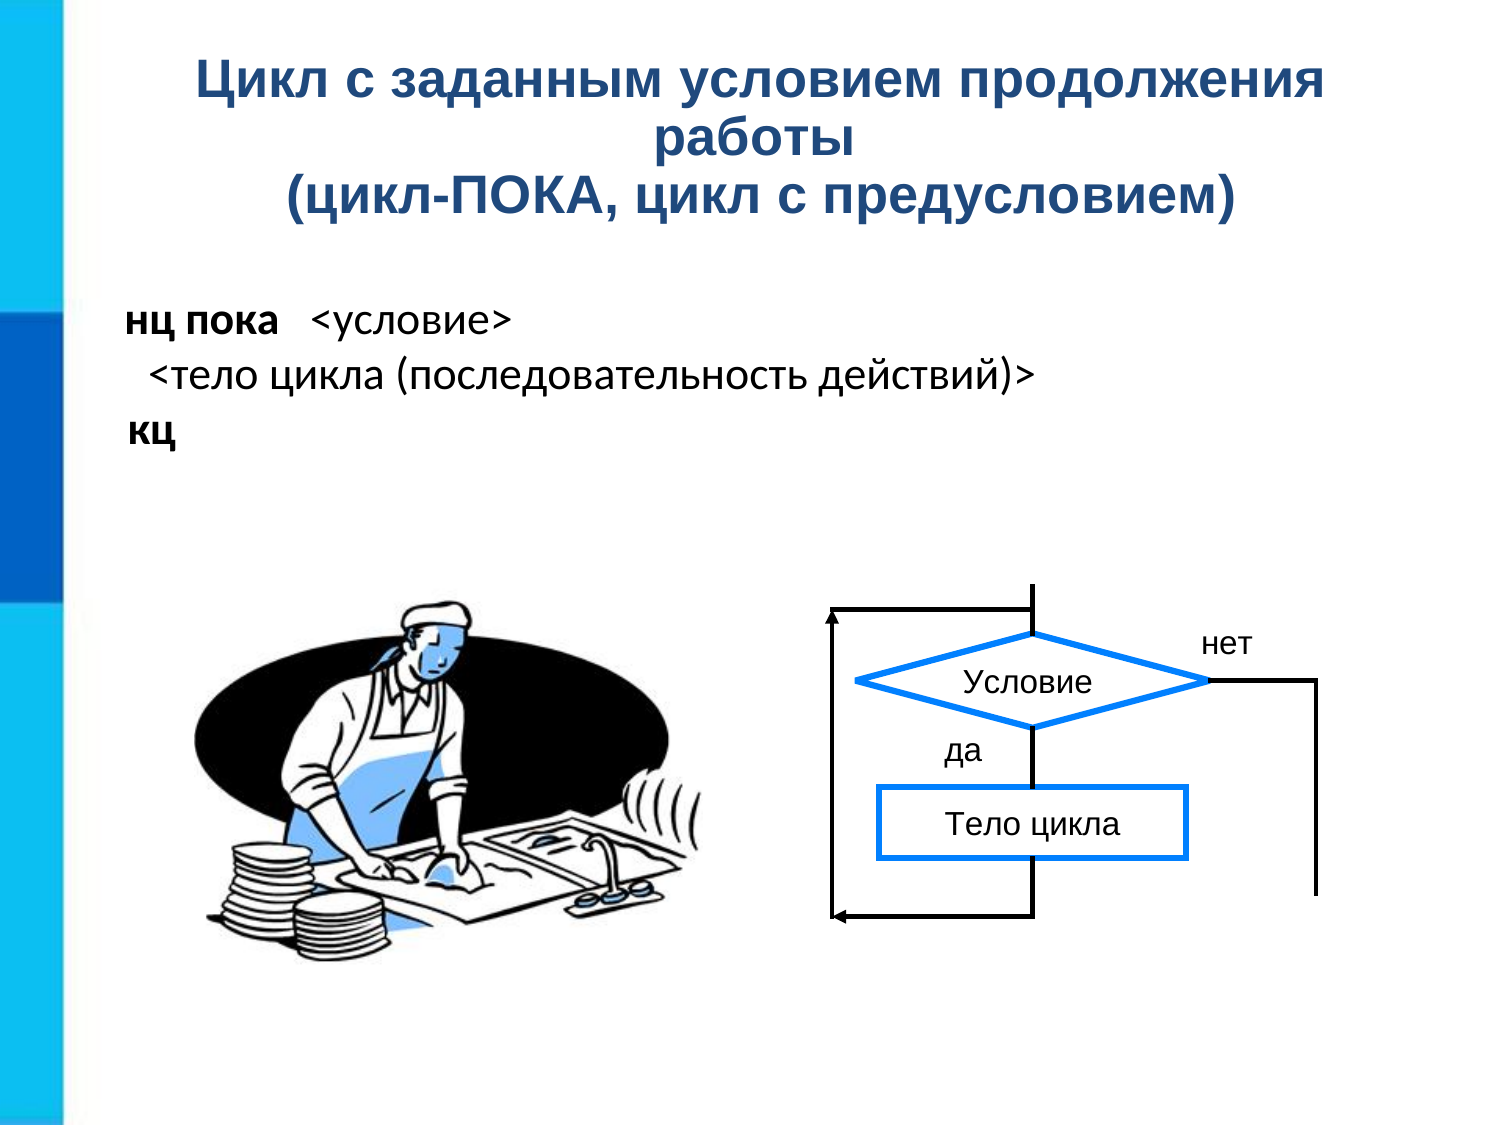

Цикл с заданным условием продолжения работы
(цикл-ПОКА, цикл с предусловием)
 нц пока <условие>
 <тело цикла (последовательность действий)>
 кц
нет
Условие
да
Тело цикла